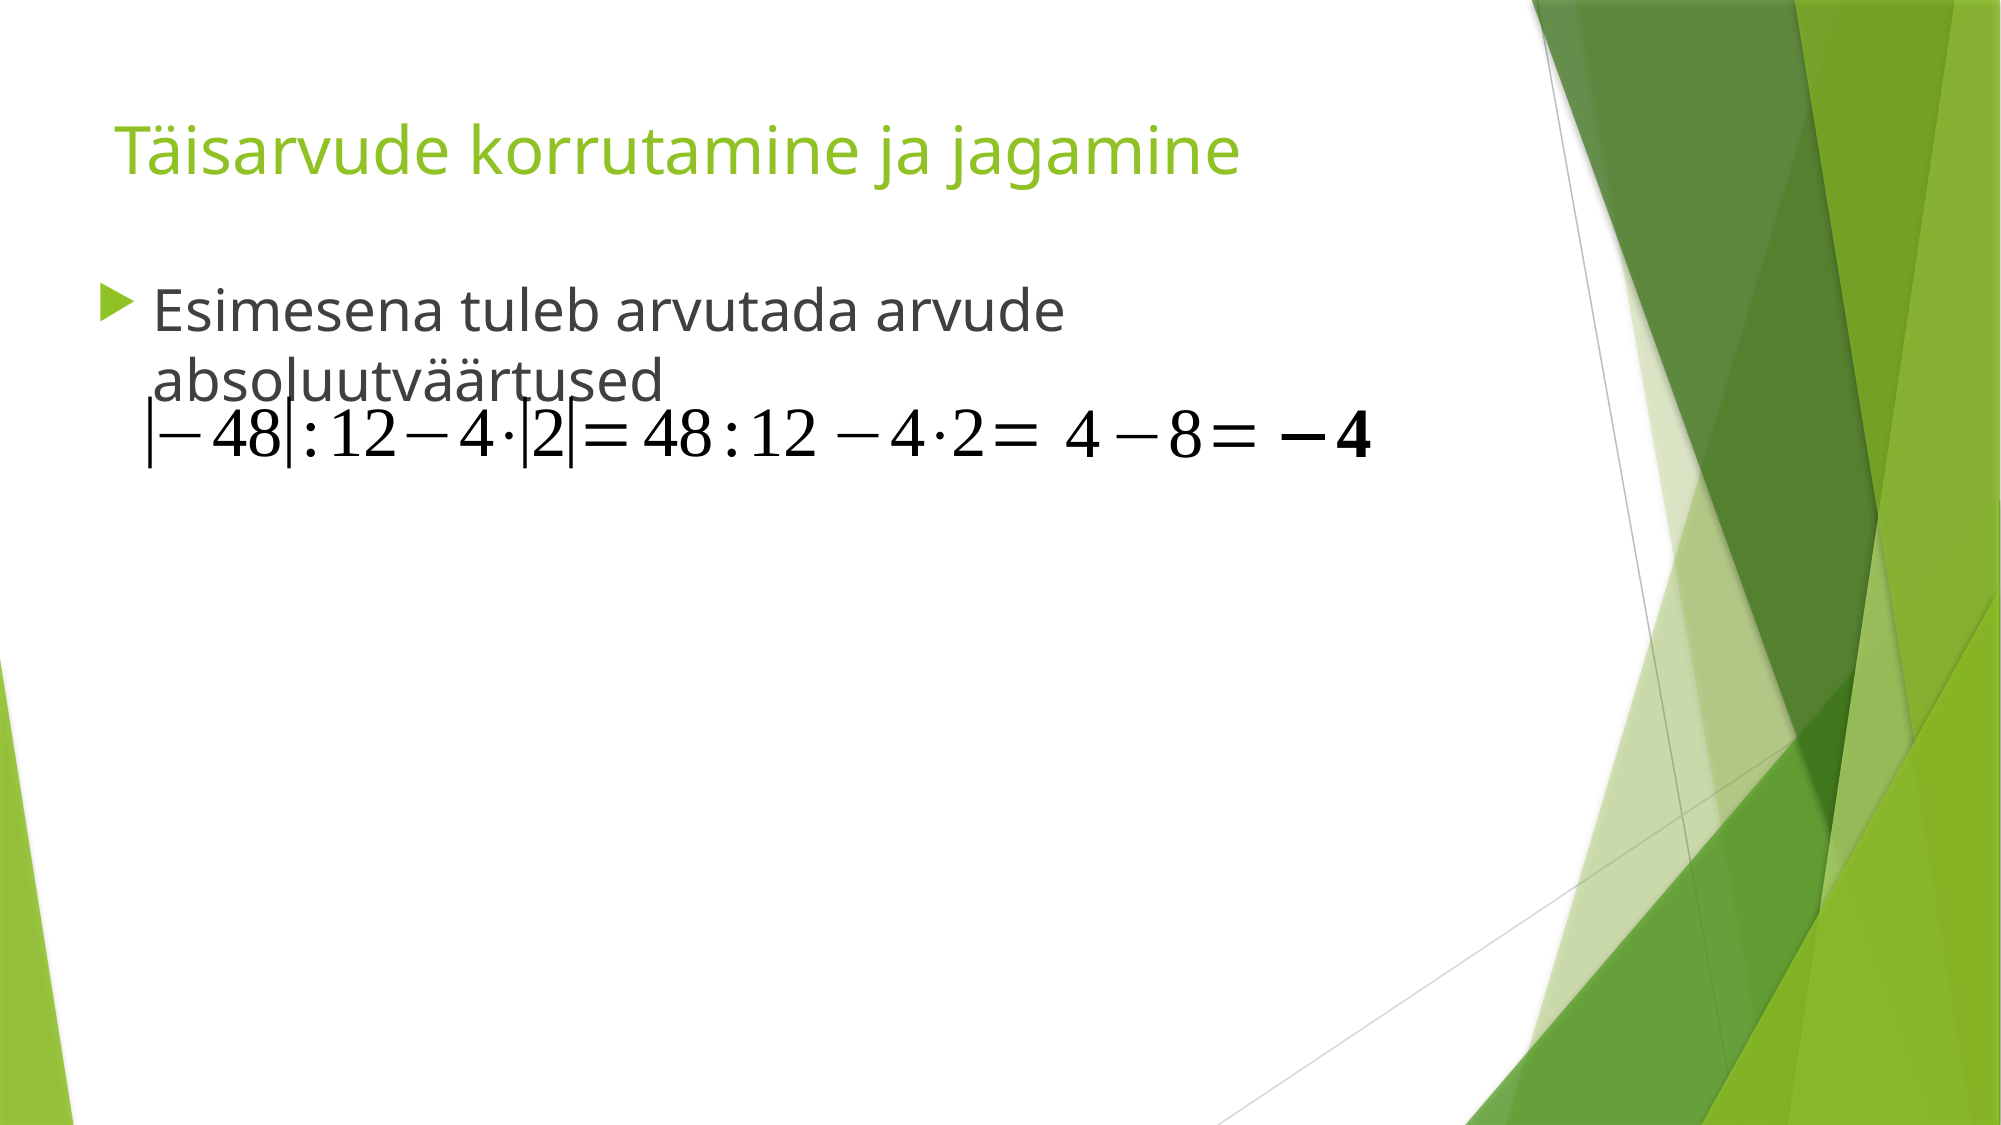

# Täisarvude korrutamine ja jagamine
Esimesena tuleb arvutada arvude absoluutväärtused